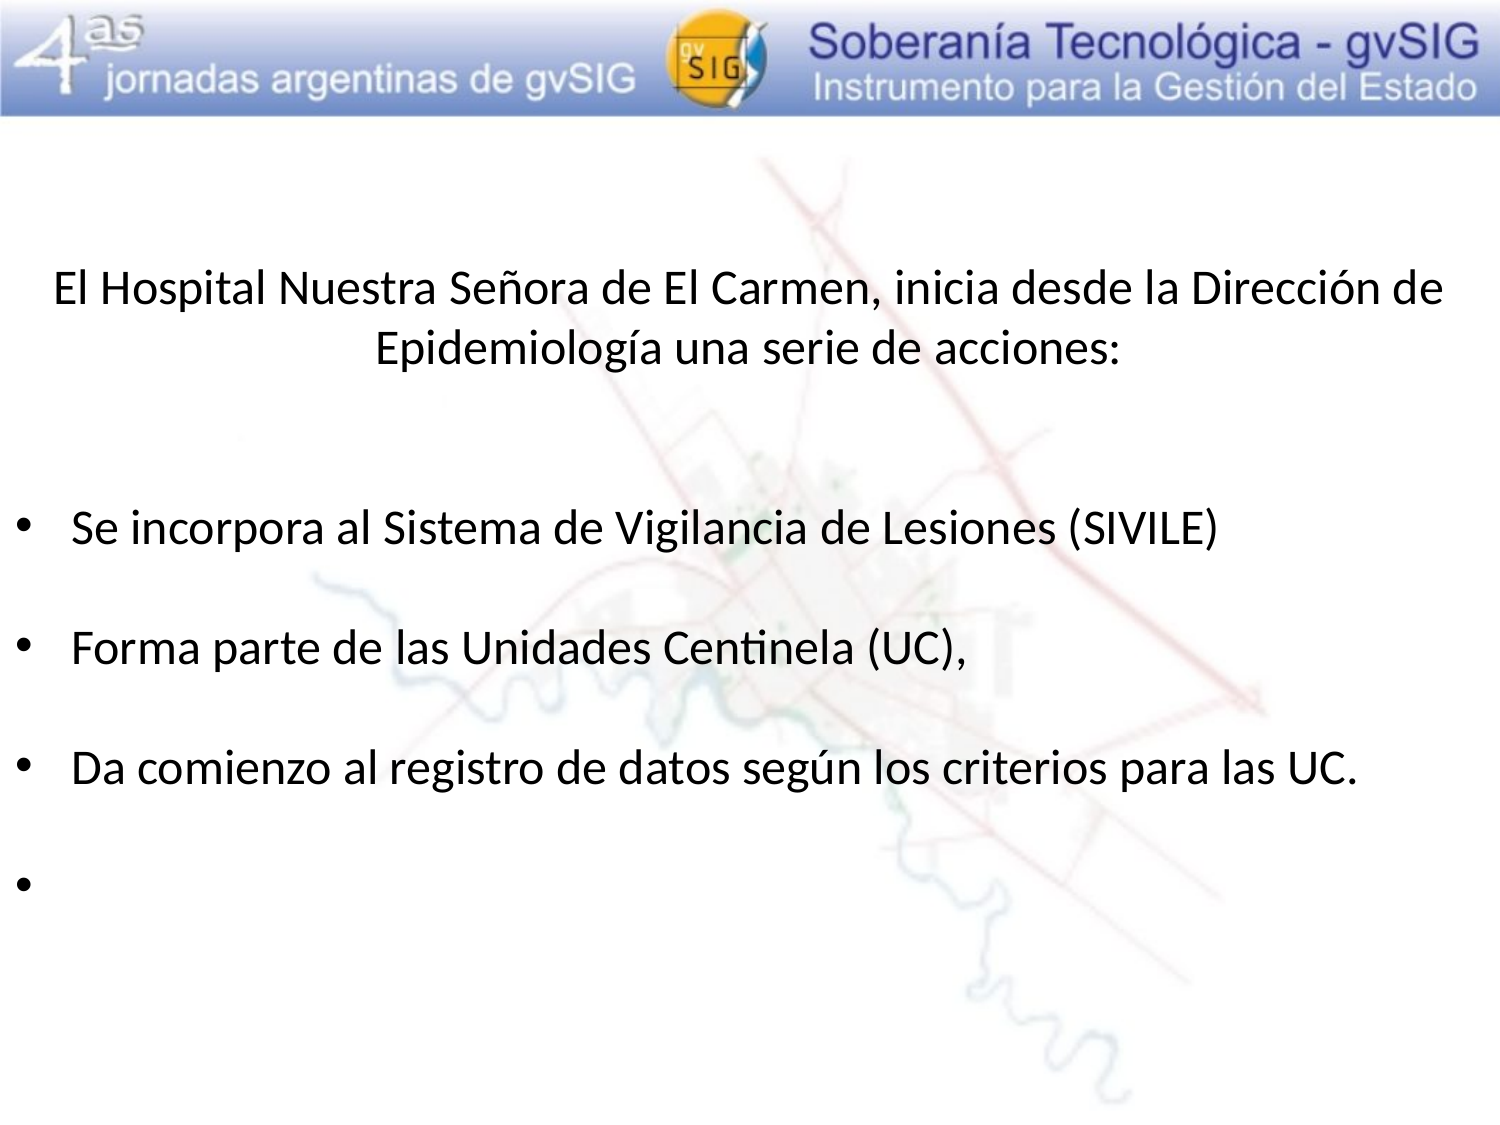

El Hospital Nuestra Señora de El Carmen, inicia desde la Dirección de Epidemiología una serie de acciones:
Se incorpora al Sistema de Vigilancia de Lesiones (SIVILE)
Forma parte de las Unidades Centinela (UC),
Da comienzo al registro de datos según los criterios para las UC.